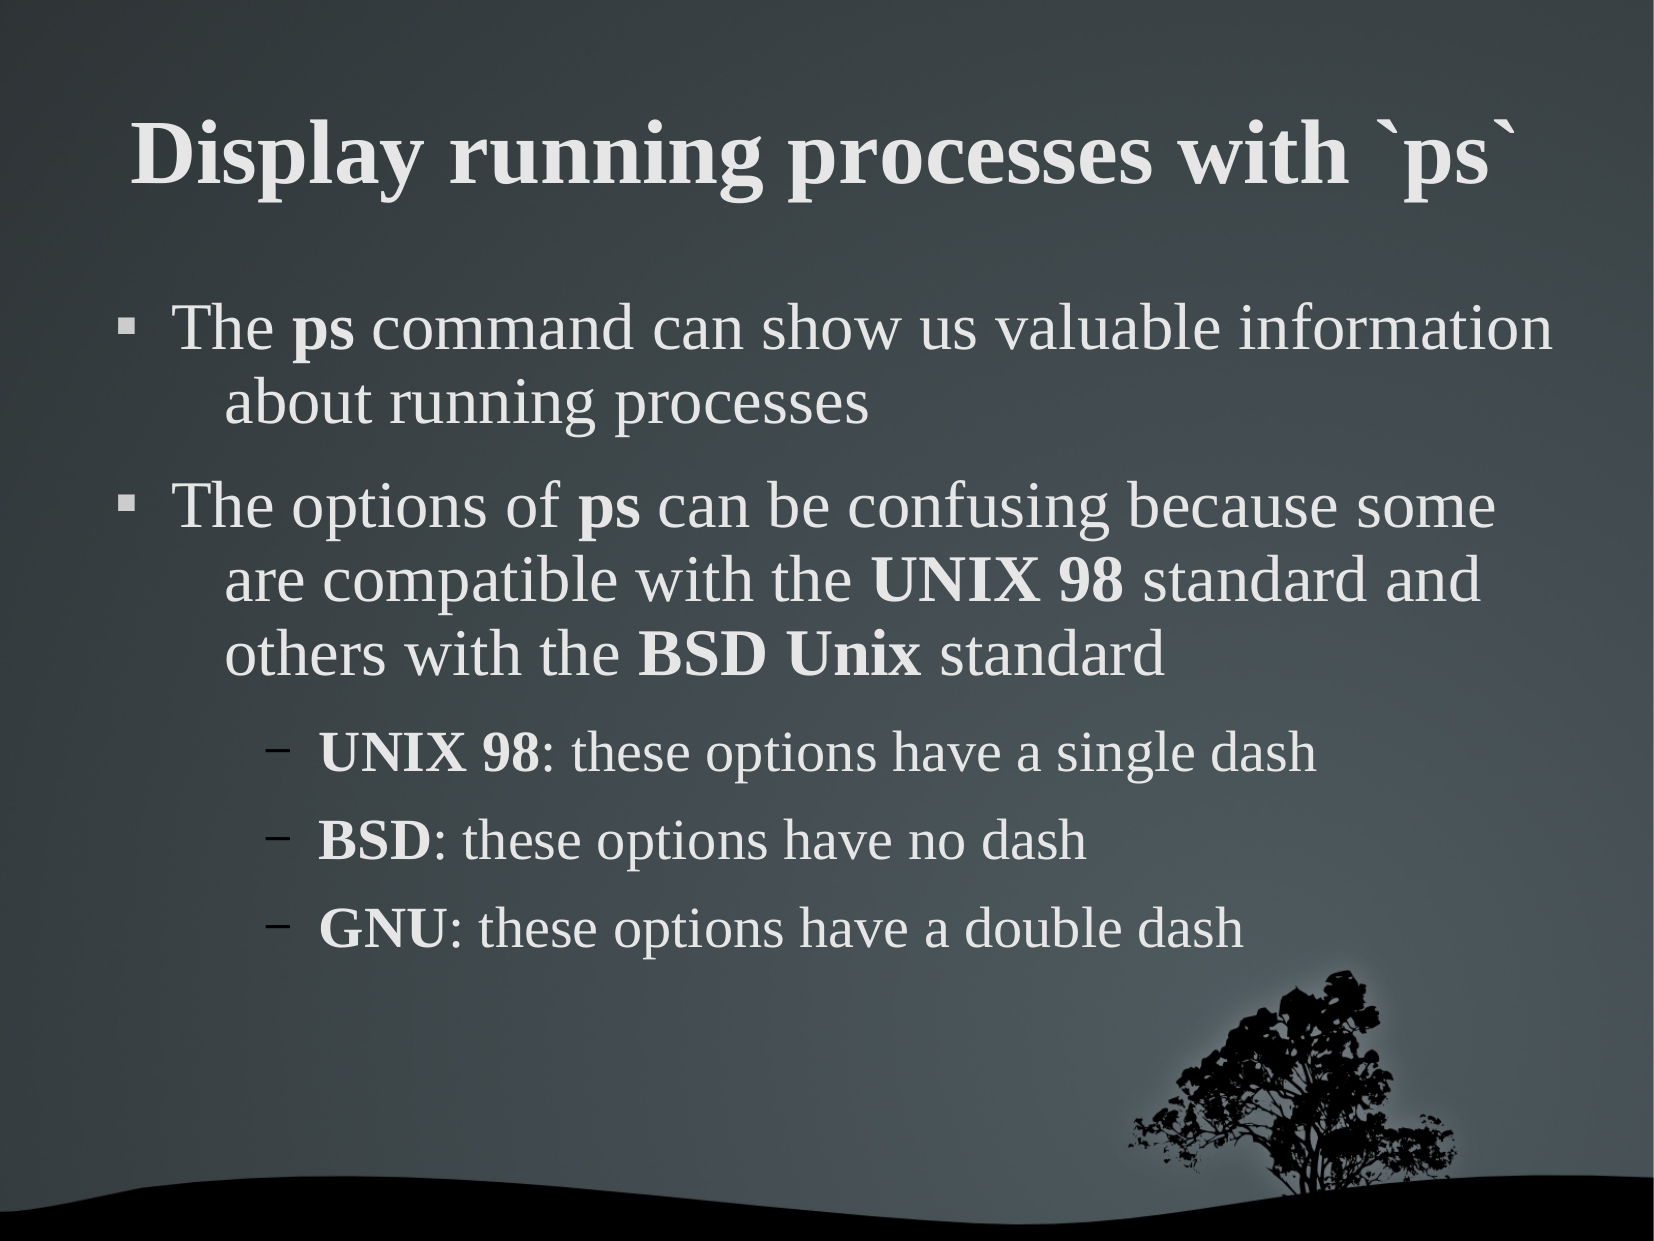

# Display running processes with `ps`
The ps command can show us valuable information about running processes
The options of ps can be confusing because some are compatible with the UNIX 98 standard and others with the BSD Unix standard
UNIX 98: these options have a single dash
BSD: these options have no dash
GNU: these options have a double dash